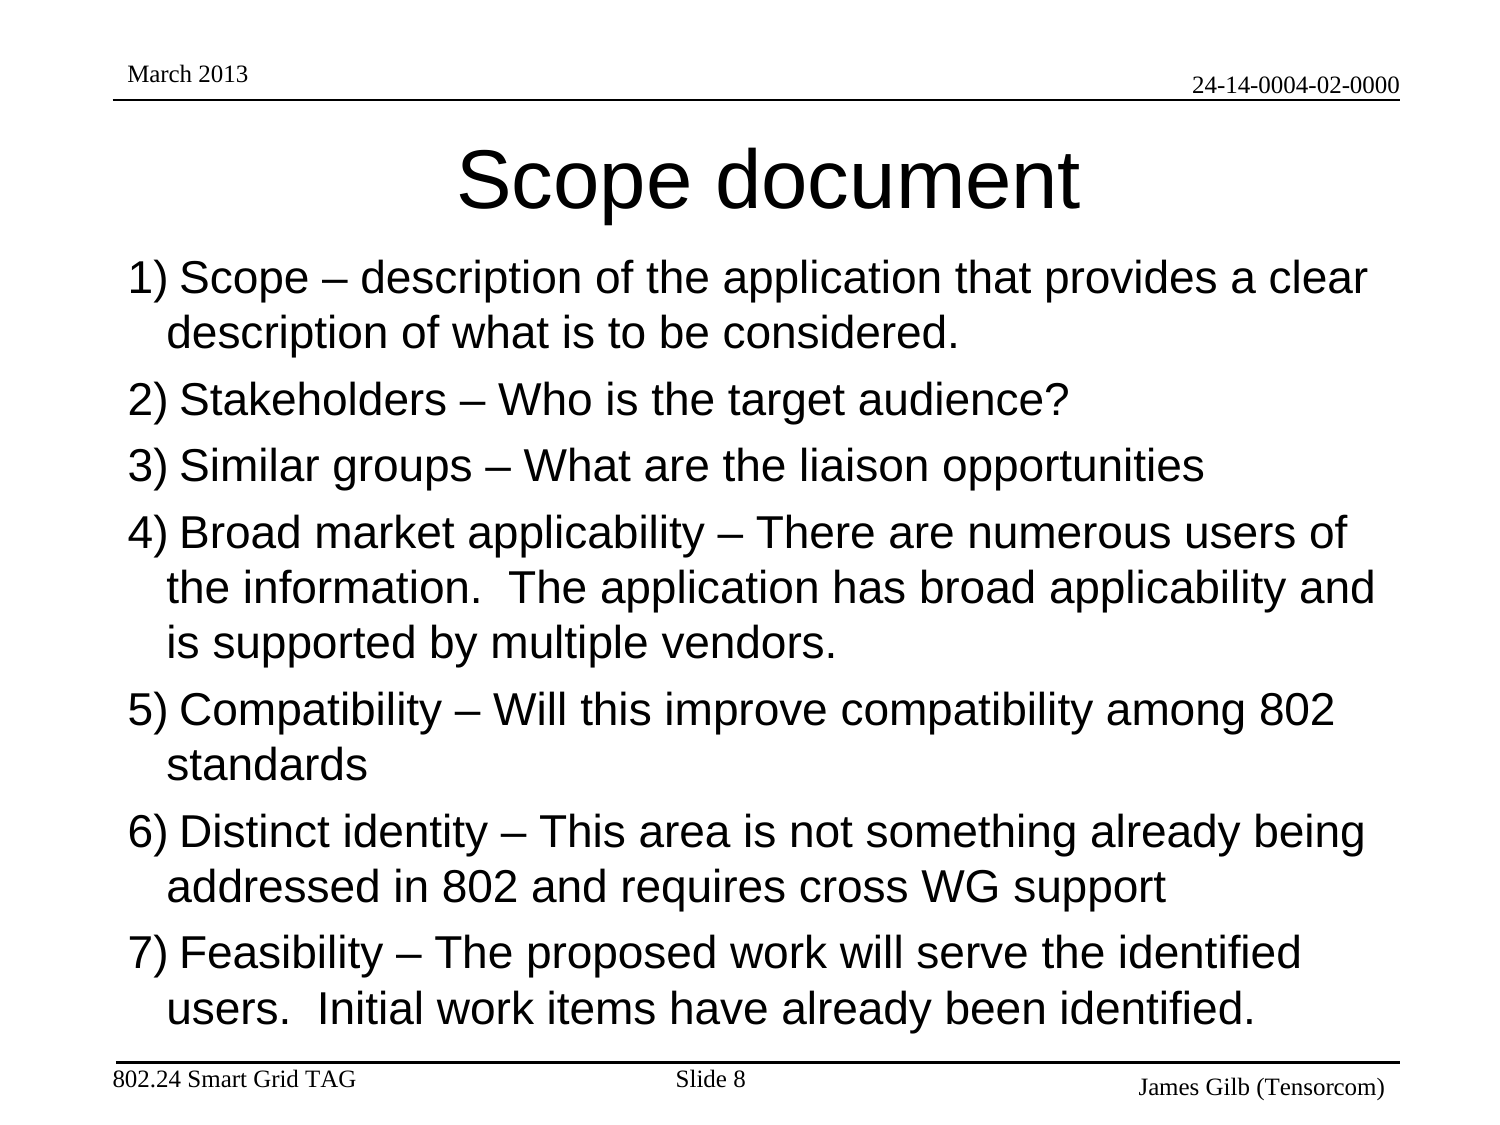

# Scope document
 Scope – description of the application that provides a clear description of what is to be considered.
 Stakeholders – Who is the target audience?
 Similar groups – What are the liaison opportunities
 Broad market applicability – There are numerous users of the information. The application has broad applicability and is supported by multiple vendors.
 Compatibility – Will this improve compatibility among 802 standards
 Distinct identity – This area is not something already being addressed in 802 and requires cross WG support
 Feasibility – The proposed work will serve the identified users. Initial work items have already been identified.
8